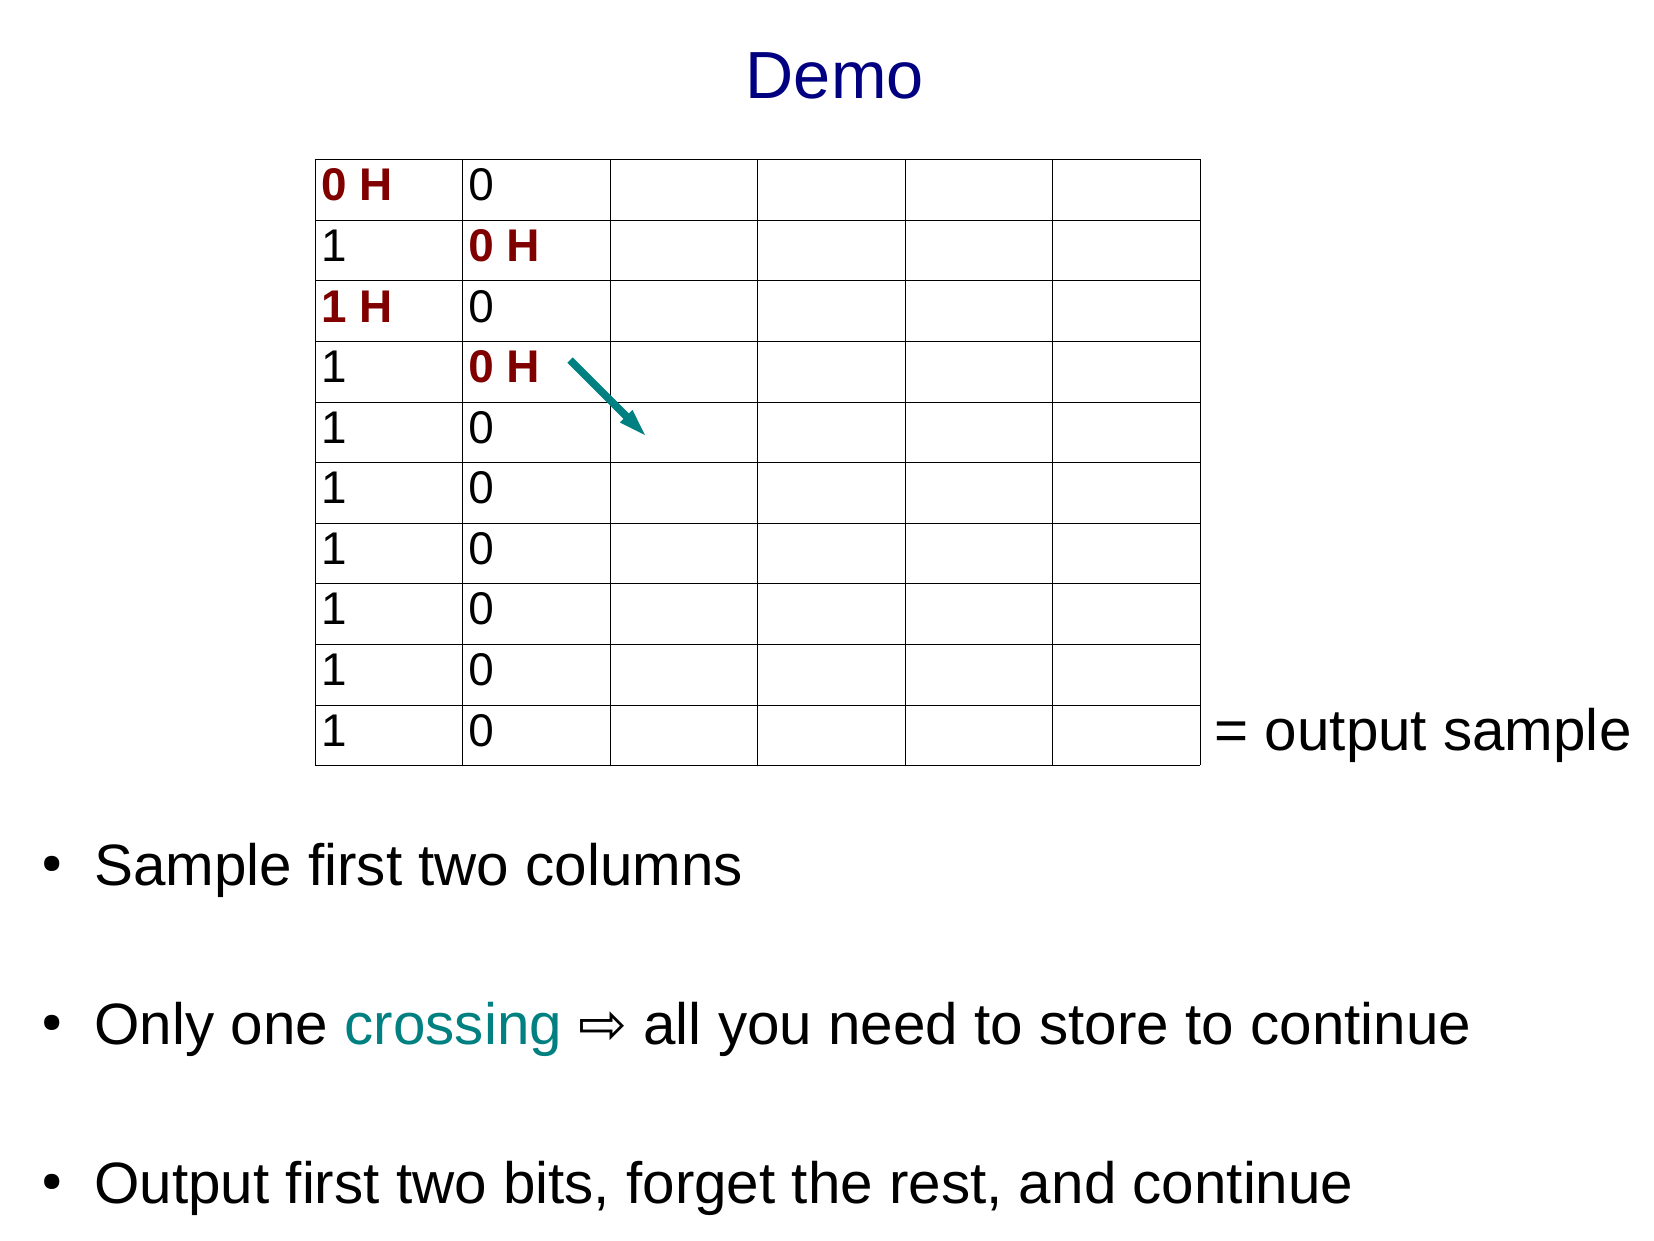

Demo
| 0 H | 0 | | | | |
| --- | --- | --- | --- | --- | --- |
| 1 | 0 H | | | | |
| 1 H | 0 | | | | |
| 1 | 0 H | | | | |
| 1 | 0 | | | | |
| 1 | 0 | | | | |
| 1 | 0 | | | | |
| 1 | 0 | | | | |
| 1 | 0 | | | | |
| 1 | 0 | | | | |
= output sample
# Sample first two columns
Only one crossing ⇨ all you need to store to continue
Output first two bits, forget the rest, and continue